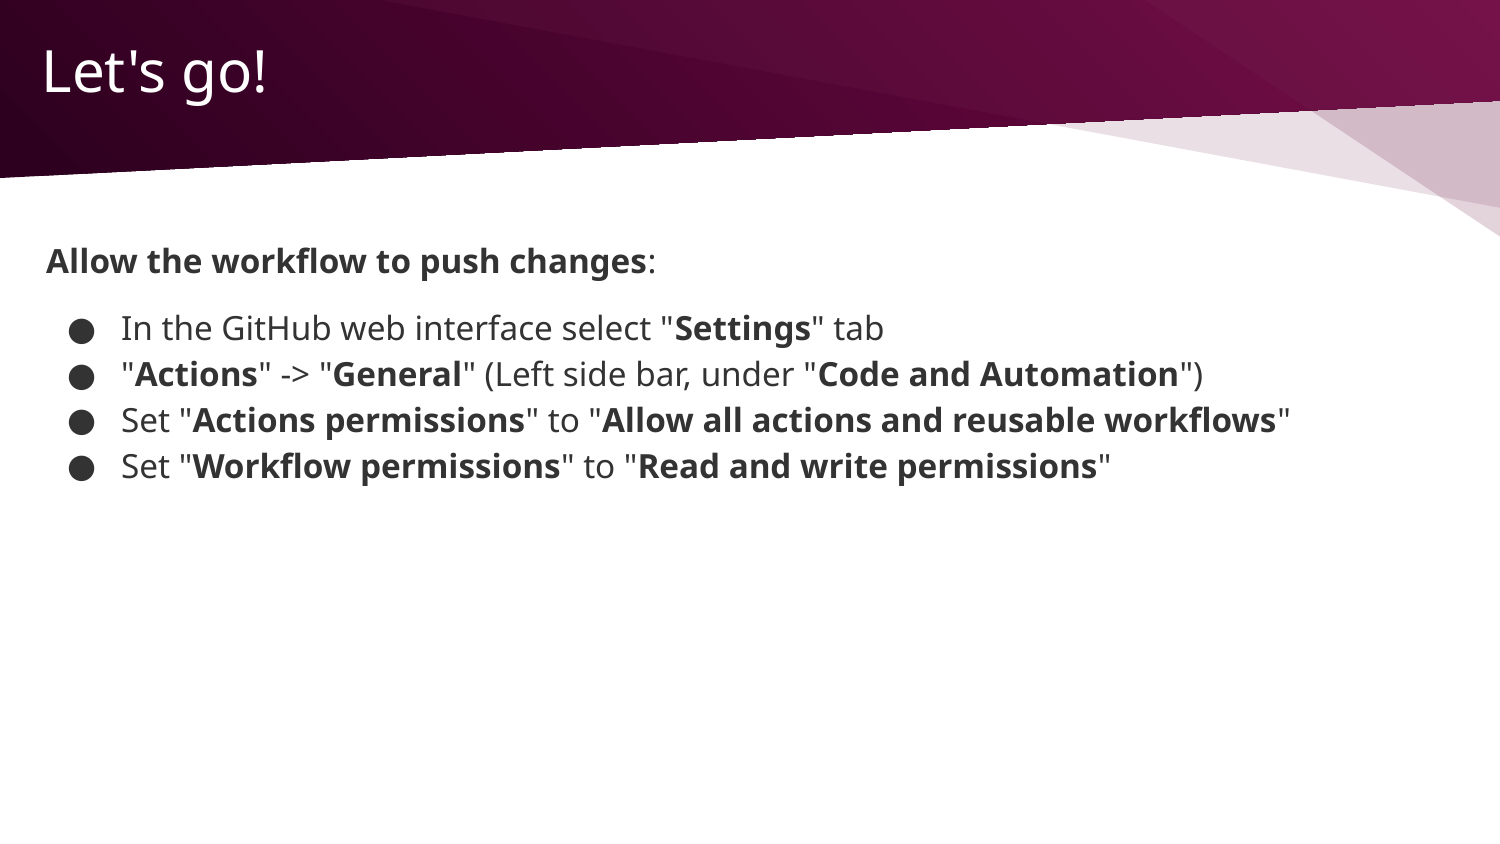

Let's go!
# Allow the workflow to push changes:
In the GitHub web interface select "Settings" tab
"Actions" -> "General" (Left side bar, under "Code and Automation")
Set "Actions permissions" to "Allow all actions and reusable workflows"
Set "Workflow permissions" to "Read and write permissions"